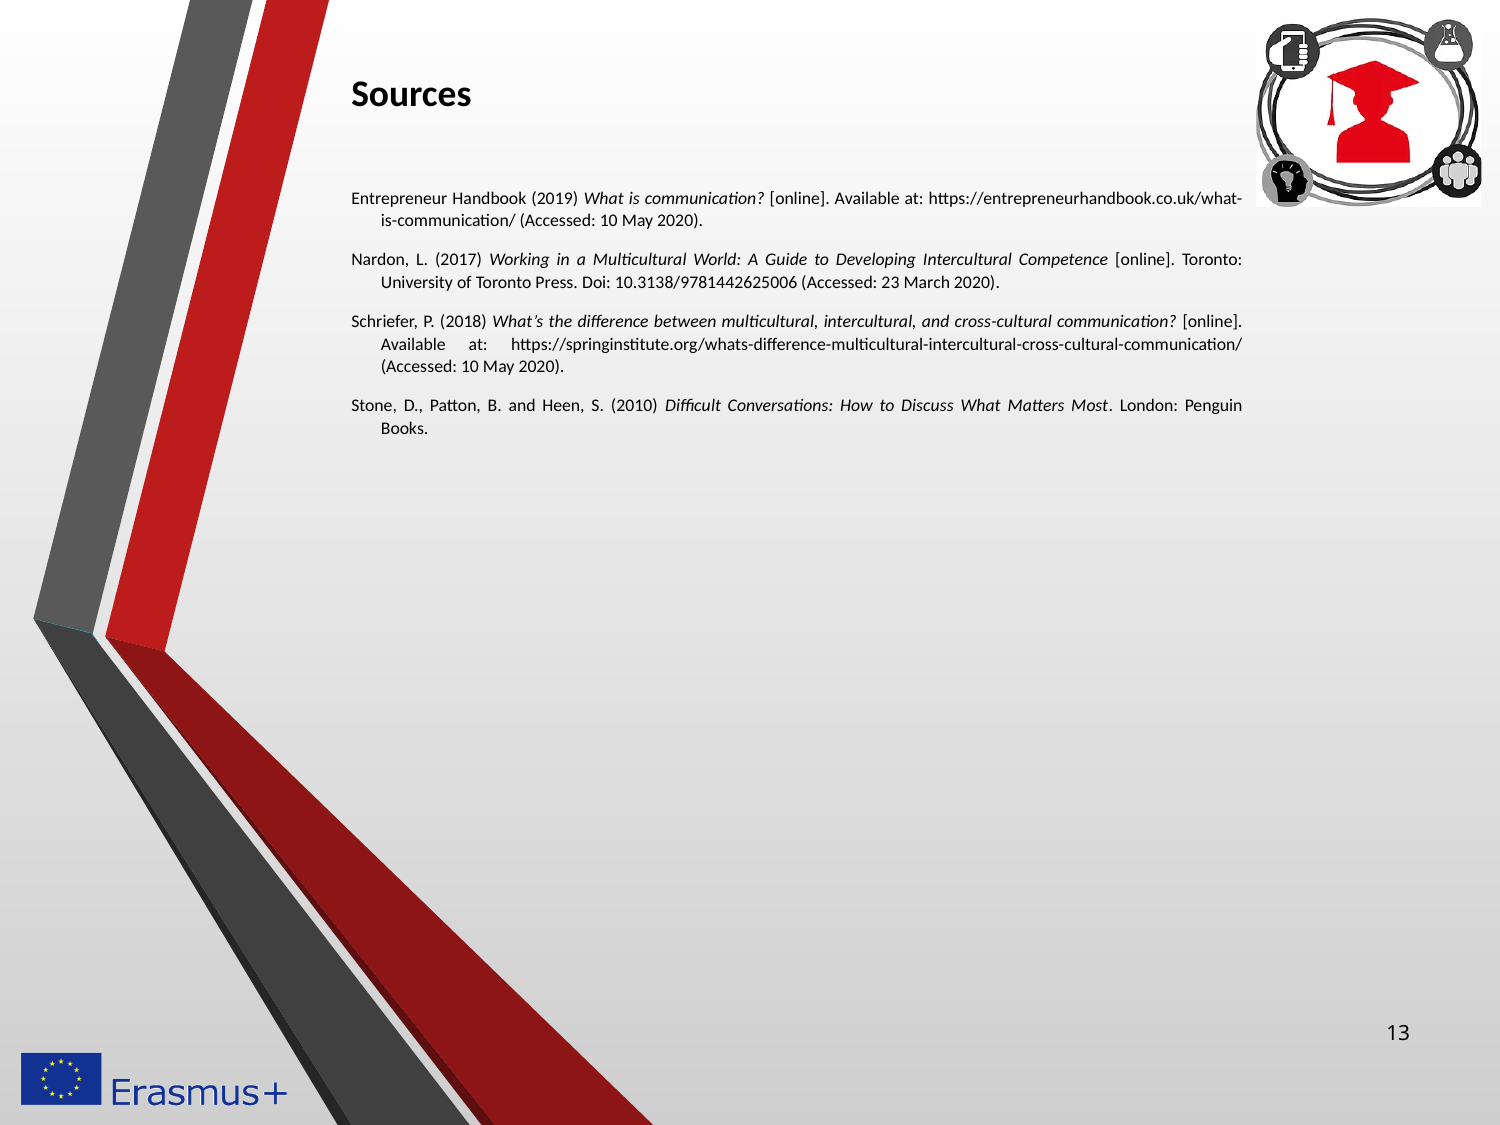

Sources
Entrepreneur Handbook (2019) What is communication? [online]. Available at: https://entrepreneurhandbook.co.uk/what-is-communication/ (Accessed: 10 May 2020).
Nardon, L. (2017) Working in a Multicultural World: A Guide to Developing Intercultural Competence [online]. Toronto: University of Toronto Press. Doi: 10.3138/9781442625006 (Accessed: 23 March 2020).
Schriefer, P. (2018) What’s the difference between multicultural, intercultural, and cross-cultural communication? [online]. Available at: https://springinstitute.org/whats-difference-multicultural-intercultural-cross-cultural-communication/ (Accessed: 10 May 2020).
Stone, D., Patton, B. and Heen, S. (2010) Difficult Conversations: How to Discuss What Matters Most. London: Penguin Books.